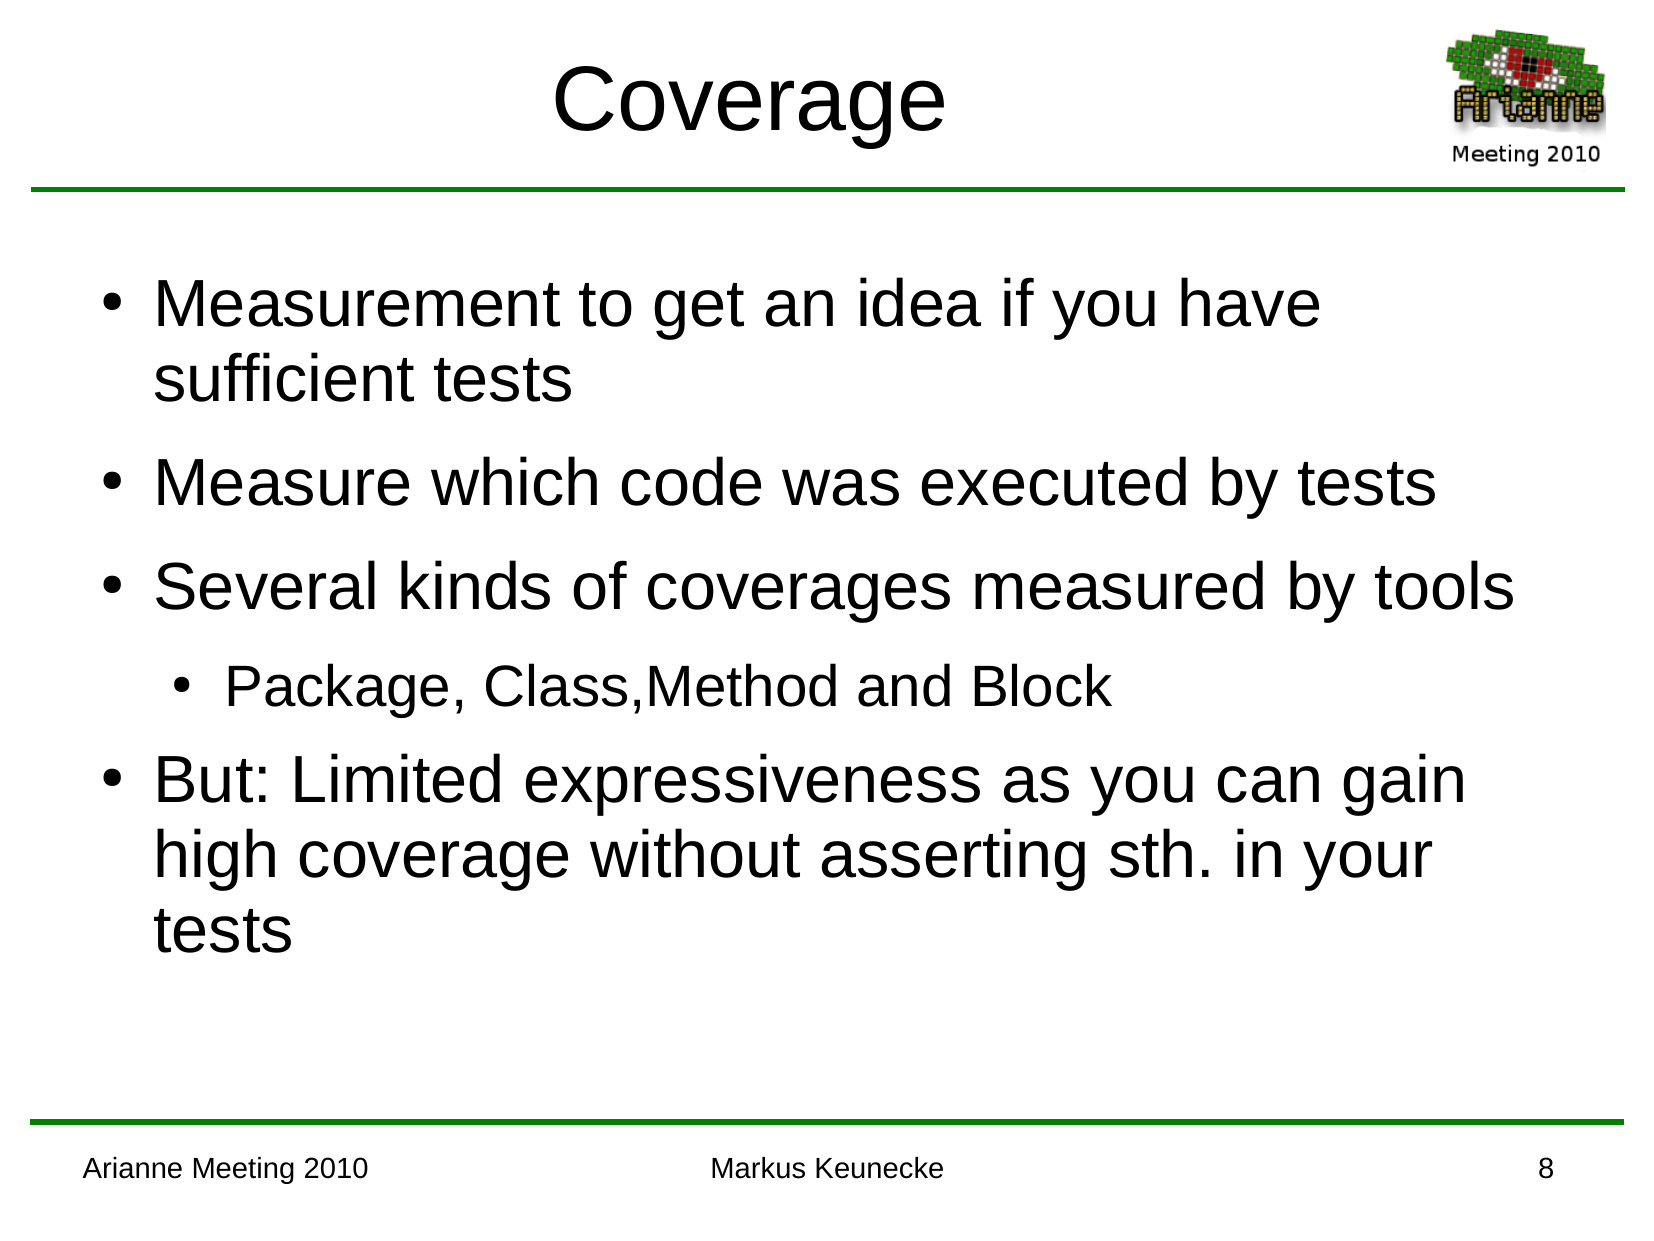

# Coverage
Measurement to get an idea if you have sufficient tests
Measure which code was executed by tests
Several kinds of coverages measured by tools
Package, Class,Method and Block
But: Limited expressiveness as you can gain high coverage without asserting sth. in your tests
2010-03-13
8